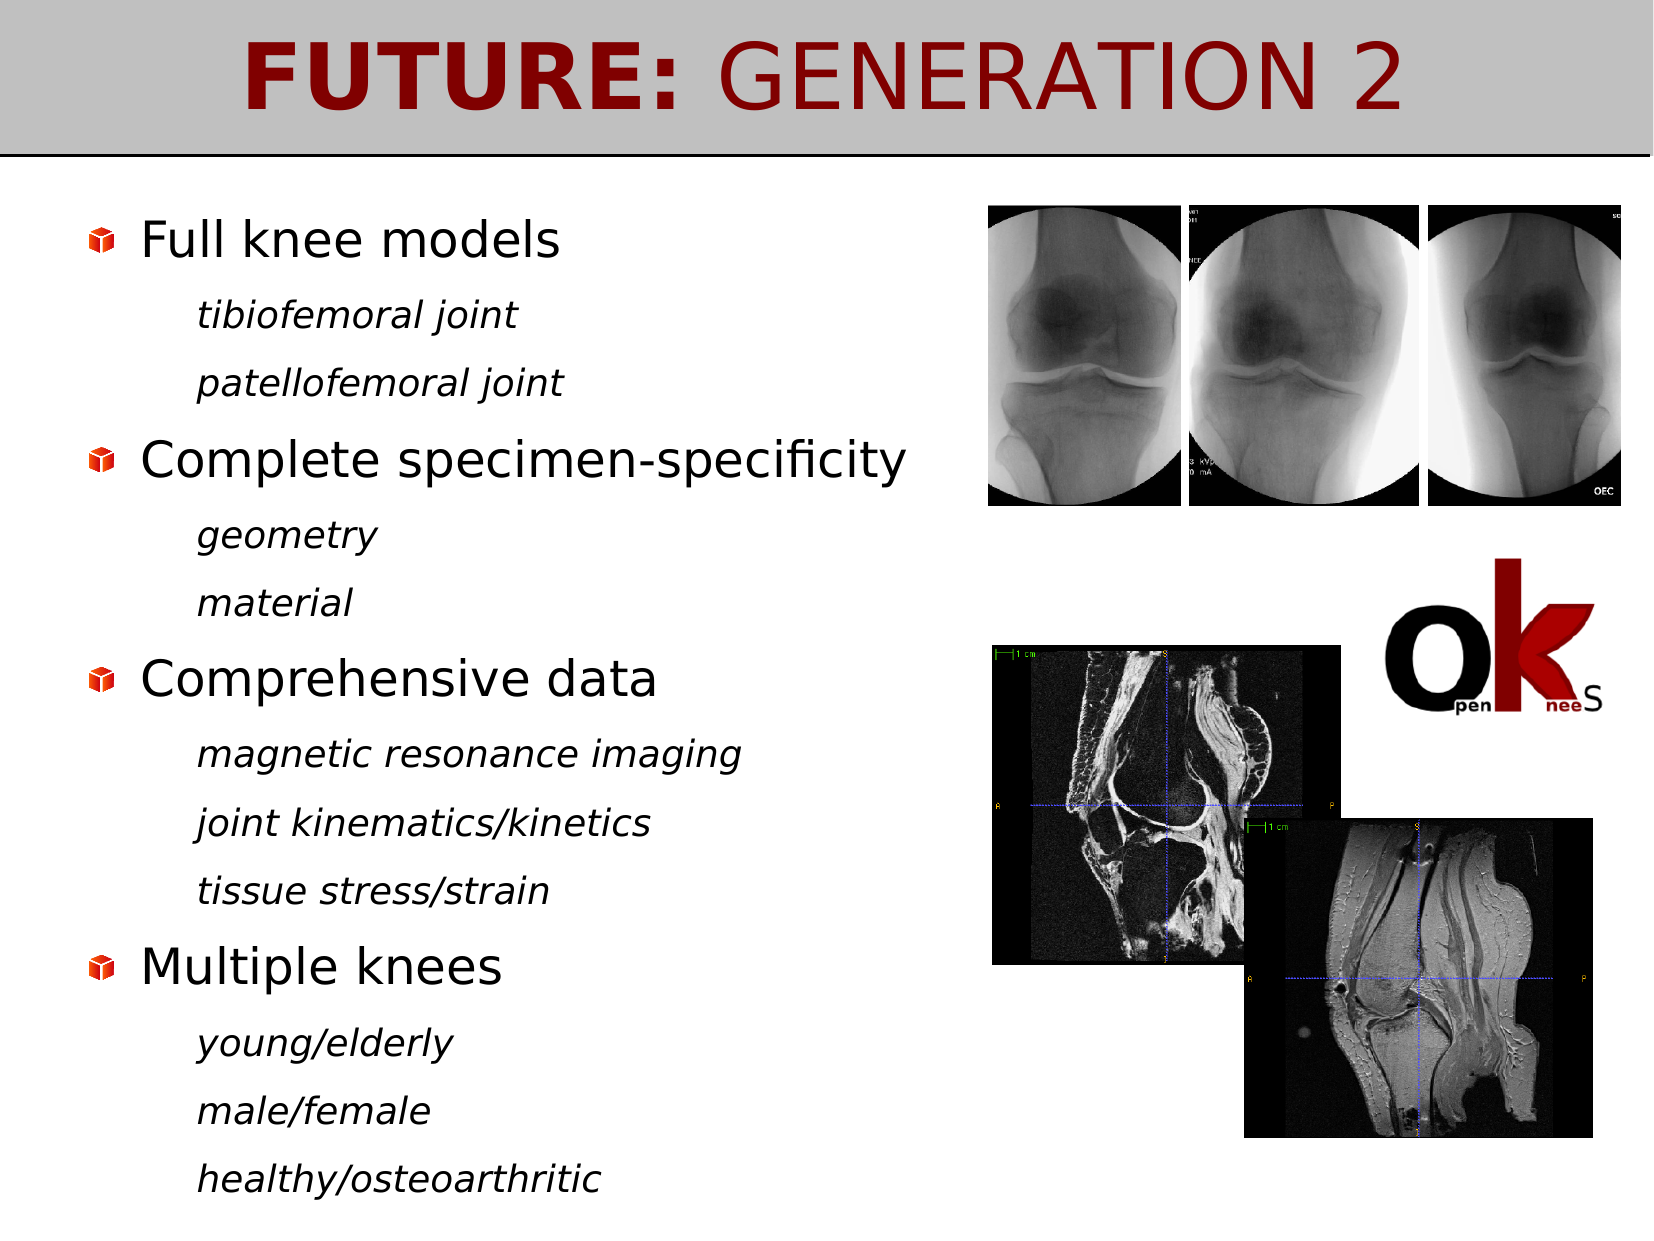

FUTURE: GENERATION 2
Full knee models
tibiofemoral joint
patellofemoral joint
Complete specimen-specificity
geometry
material
Comprehensive data
magnetic resonance imaging
joint kinematics/kinetics
tissue stress/strain
Multiple knees
young/elderly
male/female
healthy/osteoarthritic